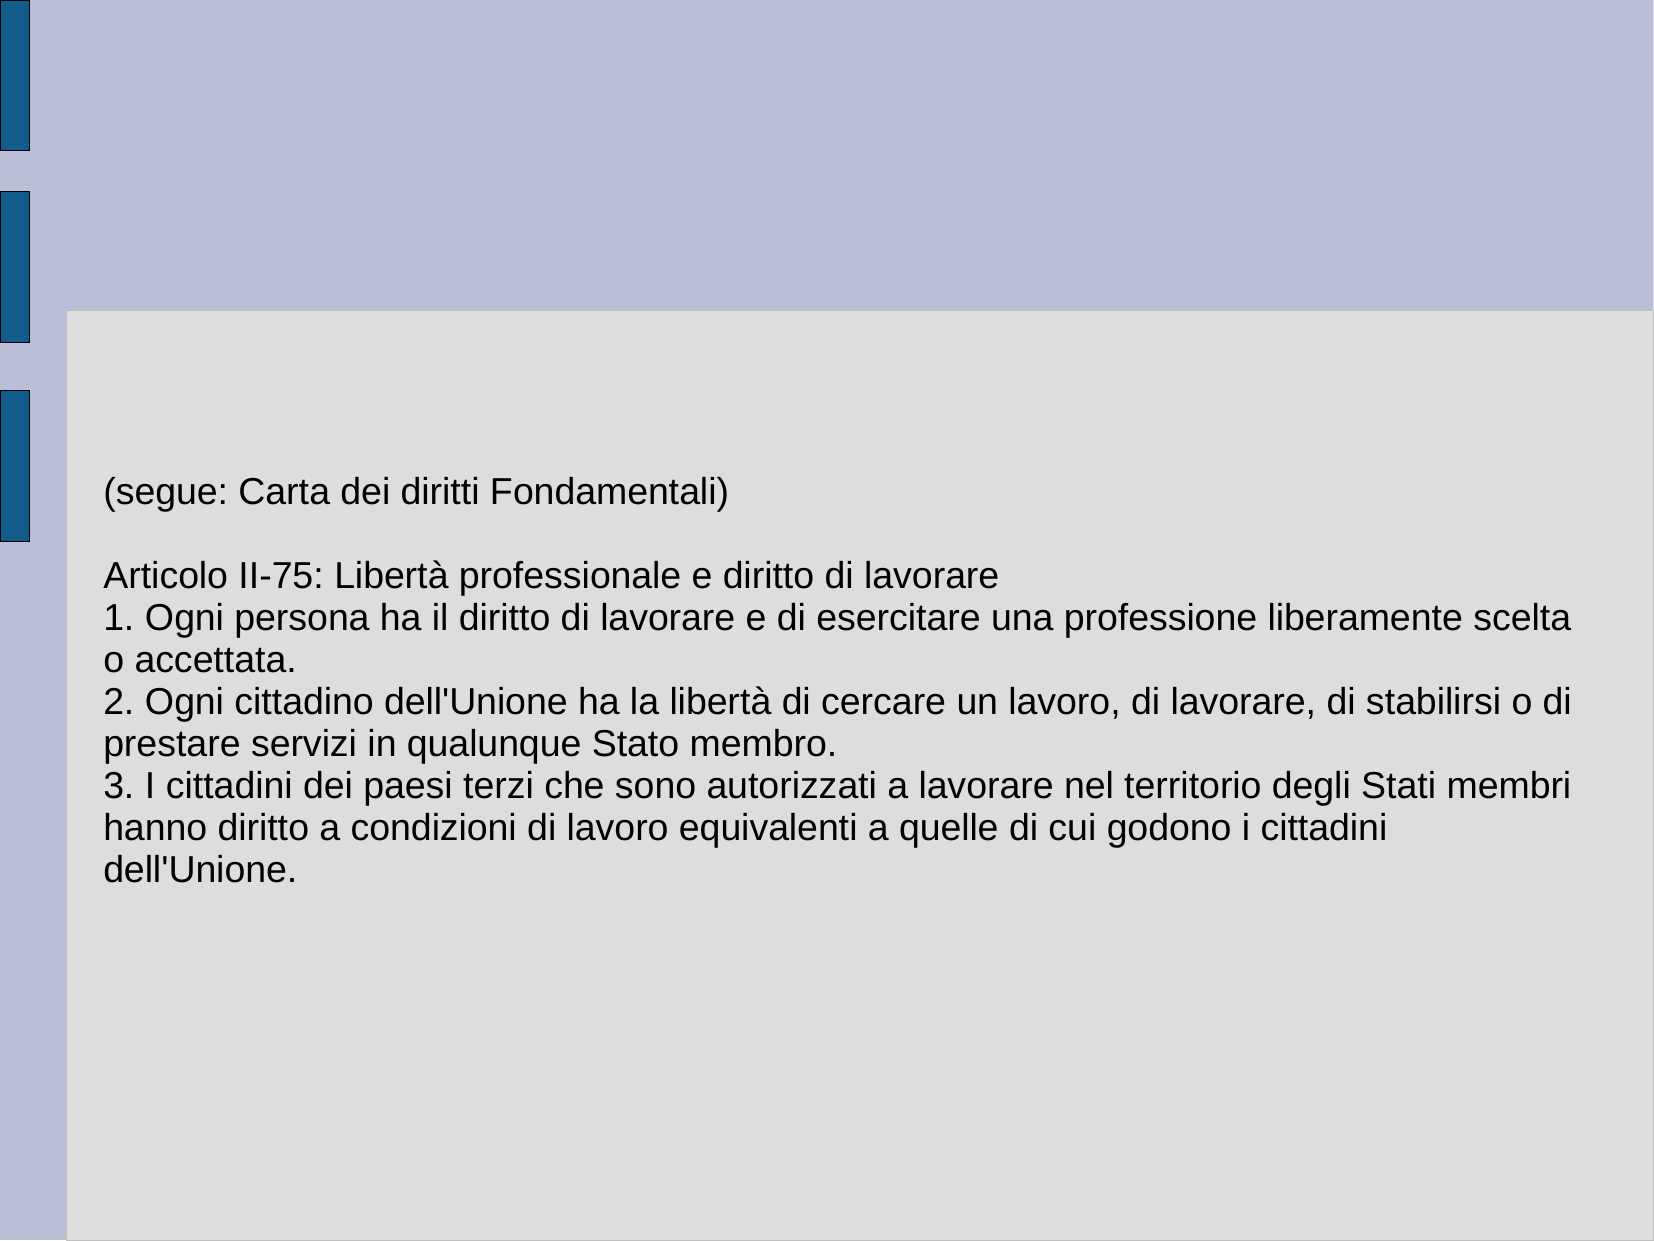

(segue: Carta dei diritti Fondamentali)
Articolo II-75: Libertà professionale e diritto di lavorare
1. Ogni persona ha il diritto di lavorare e di esercitare una professione liberamente scelta o accettata.
2. Ogni cittadino dell'Unione ha la libertà di cercare un lavoro, di lavorare, di stabilirsi o di
prestare servizi in qualunque Stato membro.
3. I cittadini dei paesi terzi che sono autorizzati a lavorare nel territorio degli Stati membri hanno diritto a condizioni di lavoro equivalenti a quelle di cui godono i cittadini dell'Unione.